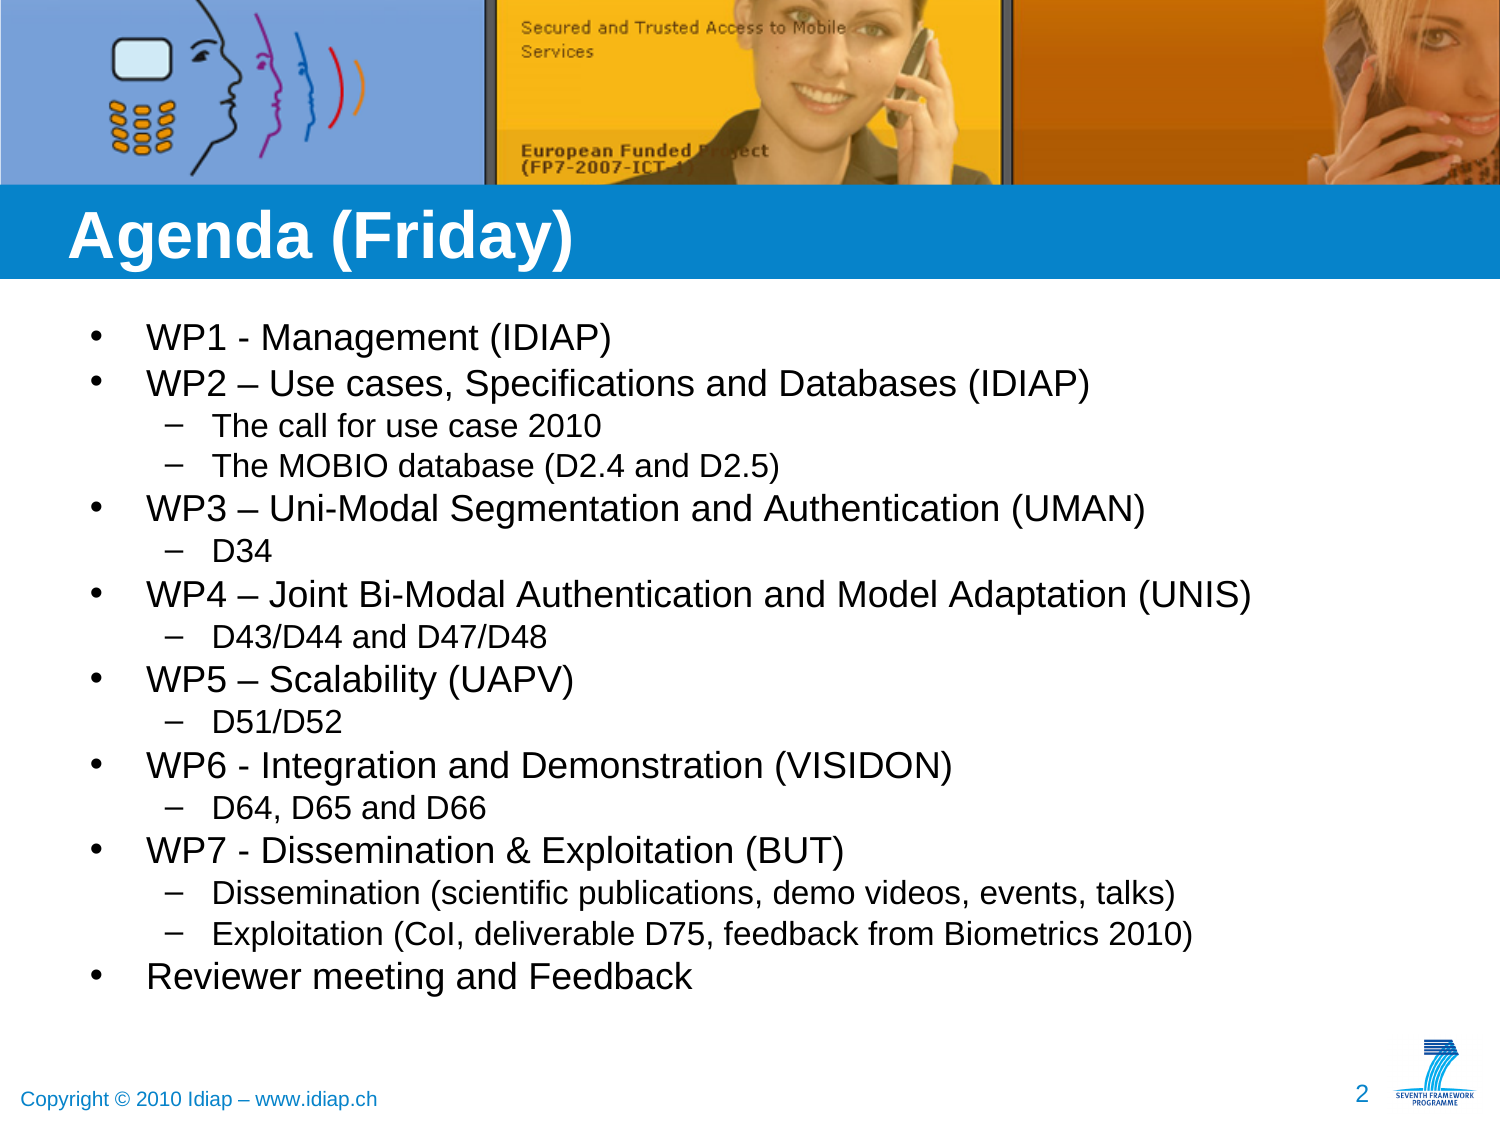

# Agenda (Friday)
WP1 - Management (IDIAP)
WP2 – Use cases, Specifications and Databases (IDIAP)
The call for use case 2010
The MOBIO database (D2.4 and D2.5)
WP3 – Uni-Modal Segmentation and Authentication (UMAN)
D34
WP4 – Joint Bi-Modal Authentication and Model Adaptation (UNIS)
D43/D44 and D47/D48
WP5 – Scalability (UAPV)
D51/D52
WP6 - Integration and Demonstration (VISIDON)
D64, D65 and D66
WP7 - Dissemination & Exploitation (BUT)
Dissemination (scientific publications, demo videos, events, talks)
Exploitation (CoI, deliverable D75, feedback from Biometrics 2010)
Reviewer meeting and Feedback